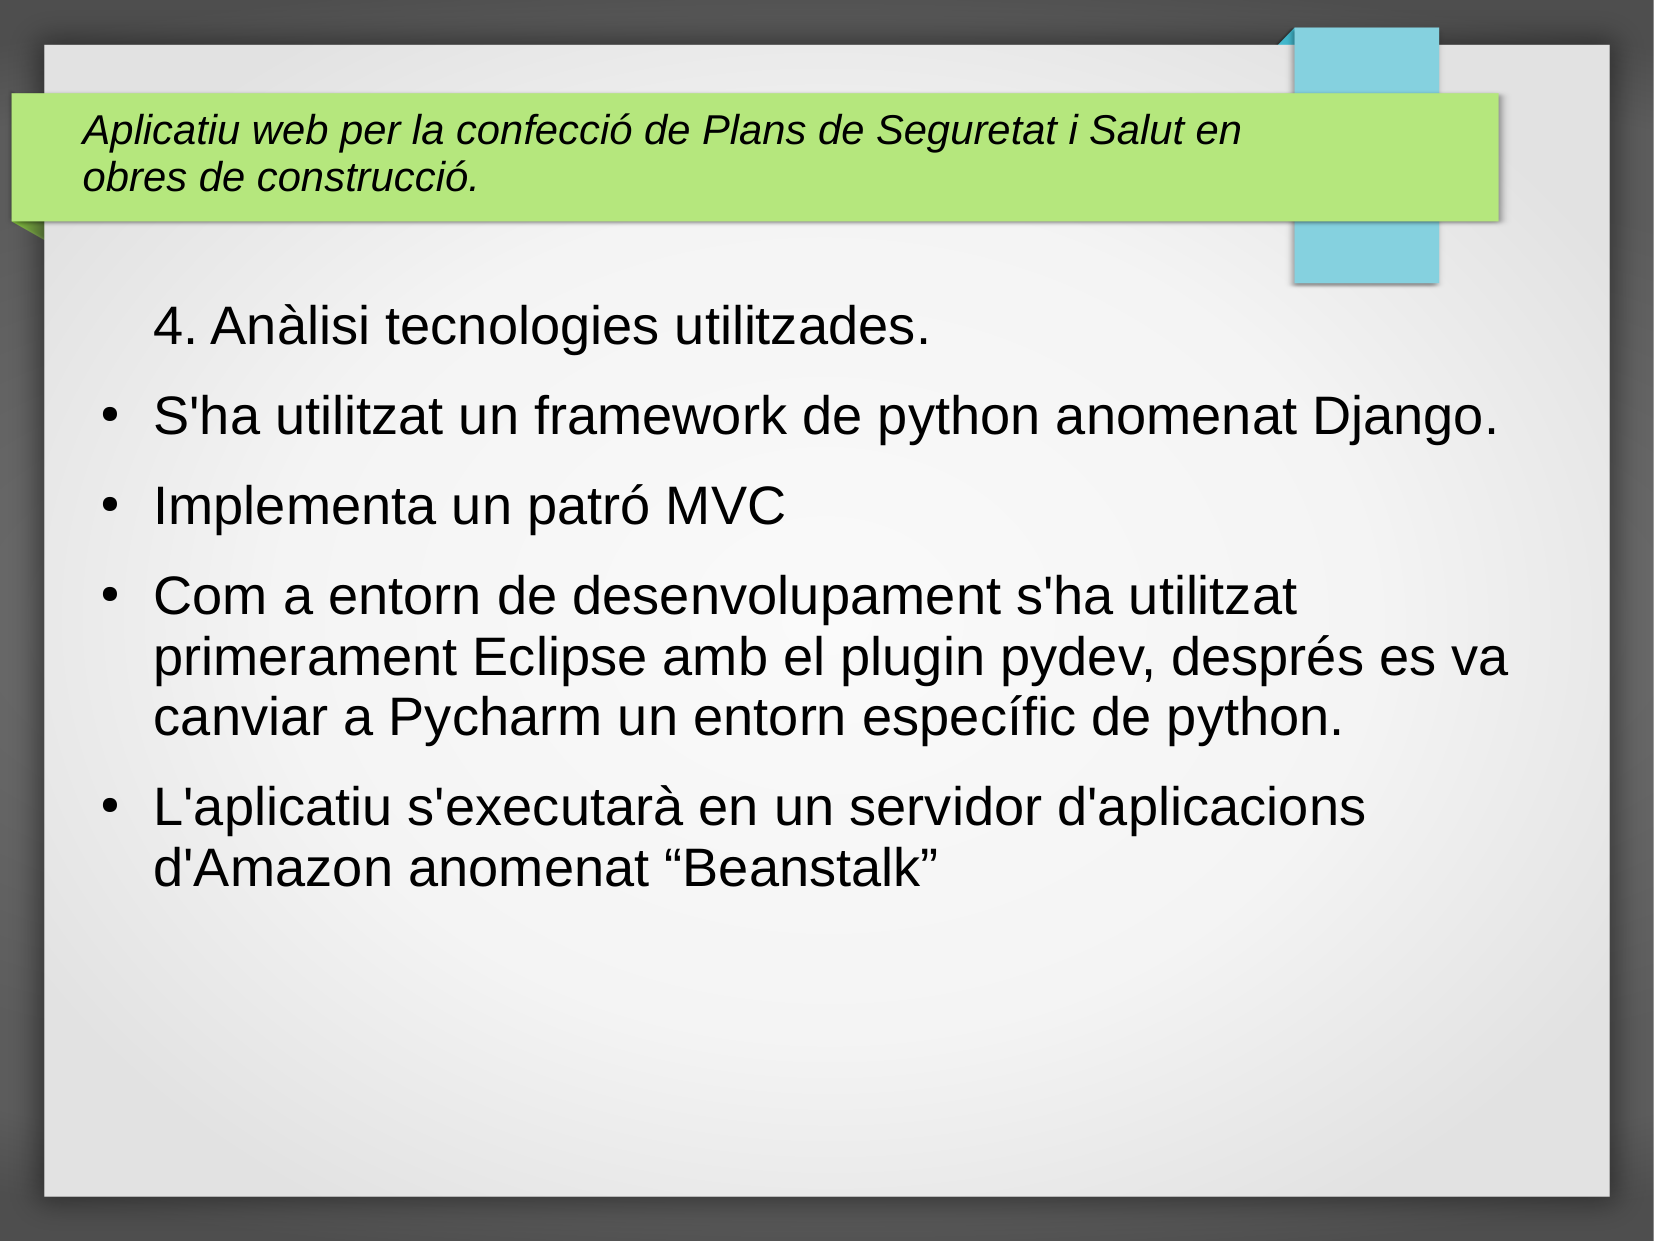

# Aplicatiu web per la confecció de Plans de Seguretat i Salut en obres de construcció.
4. Anàlisi tecnologies utilitzades.
S'ha utilitzat un framework de python anomenat Django.
Implementa un patró MVC
Com a entorn de desenvolupament s'ha utilitzat primerament Eclipse amb el plugin pydev, després es va canviar a Pycharm un entorn específic de python.
L'aplicatiu s'executarà en un servidor d'aplicacions d'Amazon anomenat “Beanstalk”